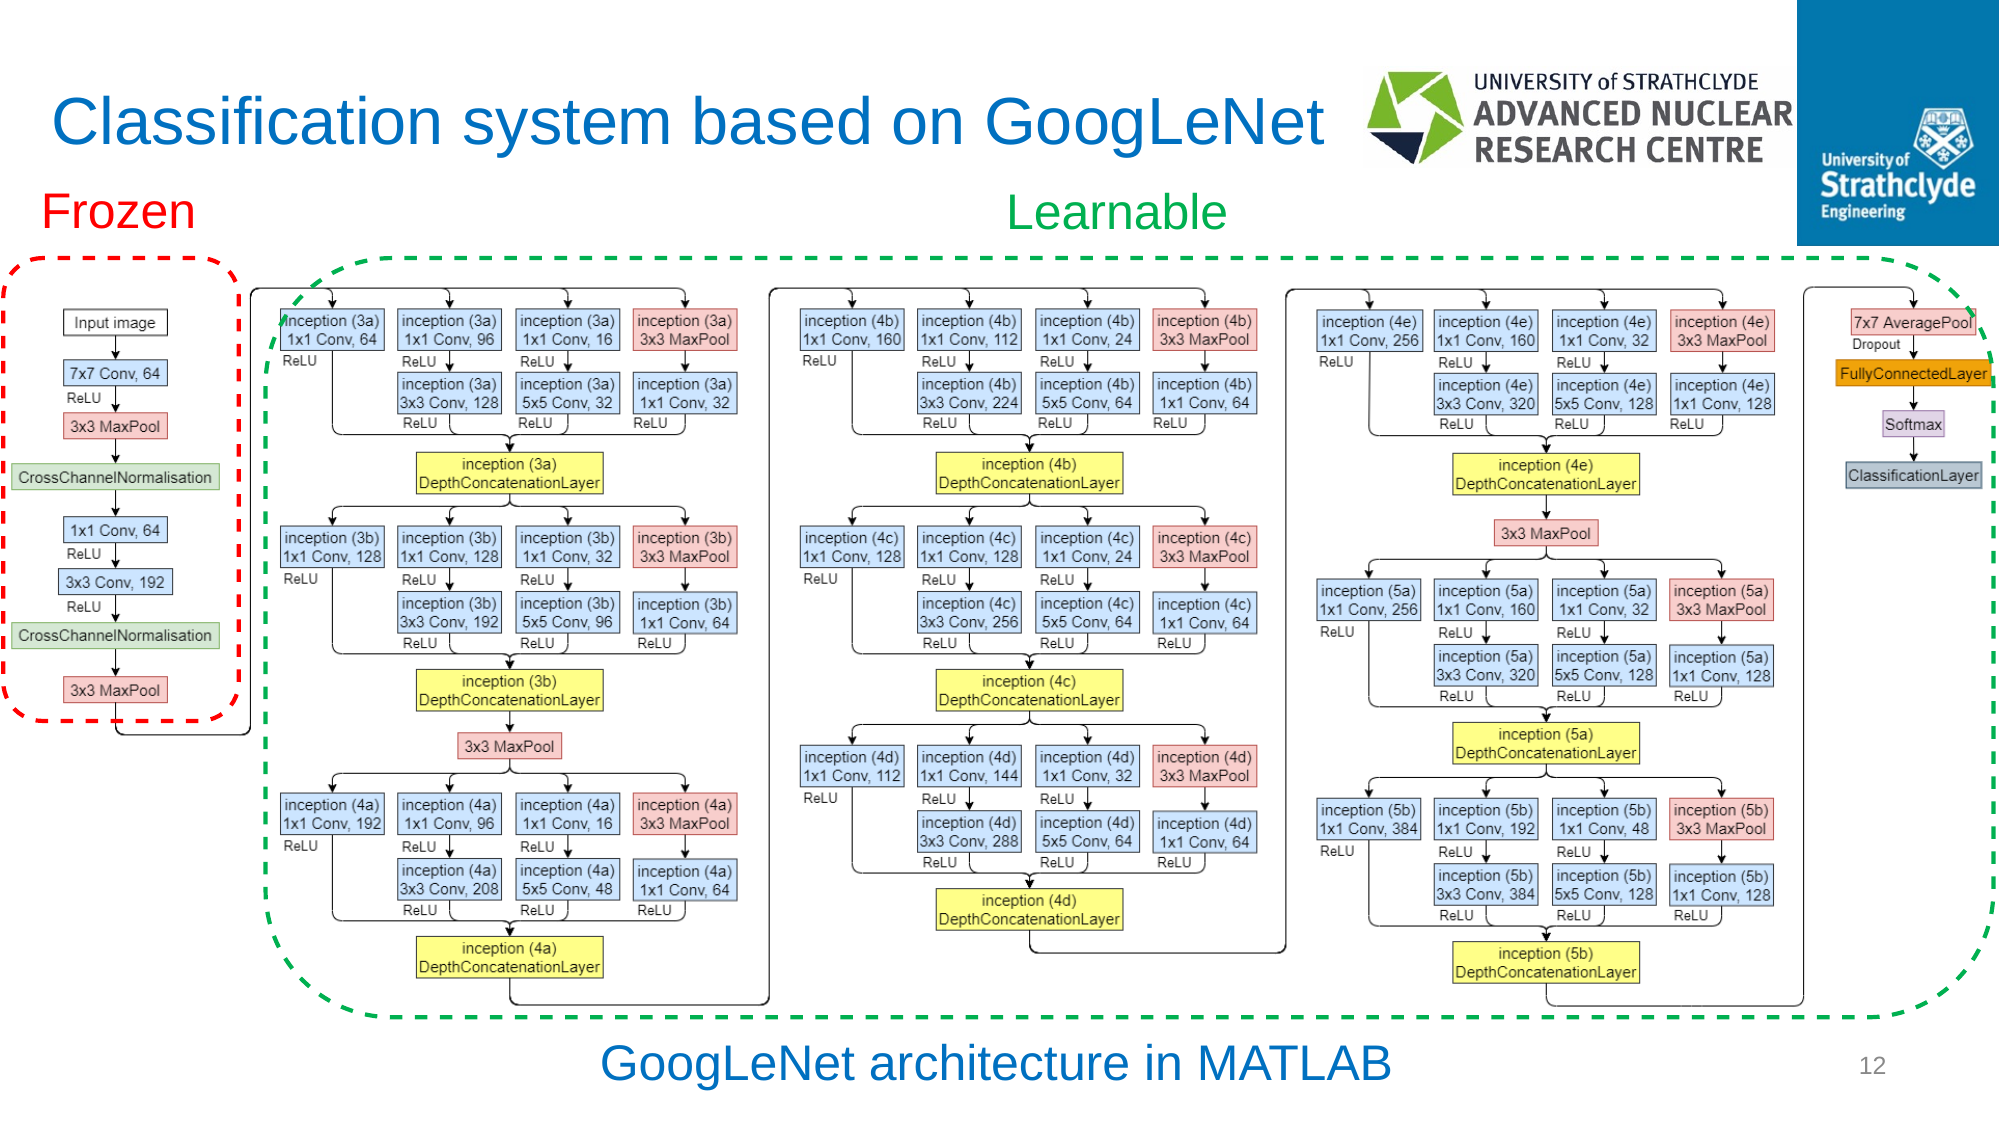

# Classification system based on GoogLeNet
Frozen
Learnable
GoogLeNet architecture in MATLAB